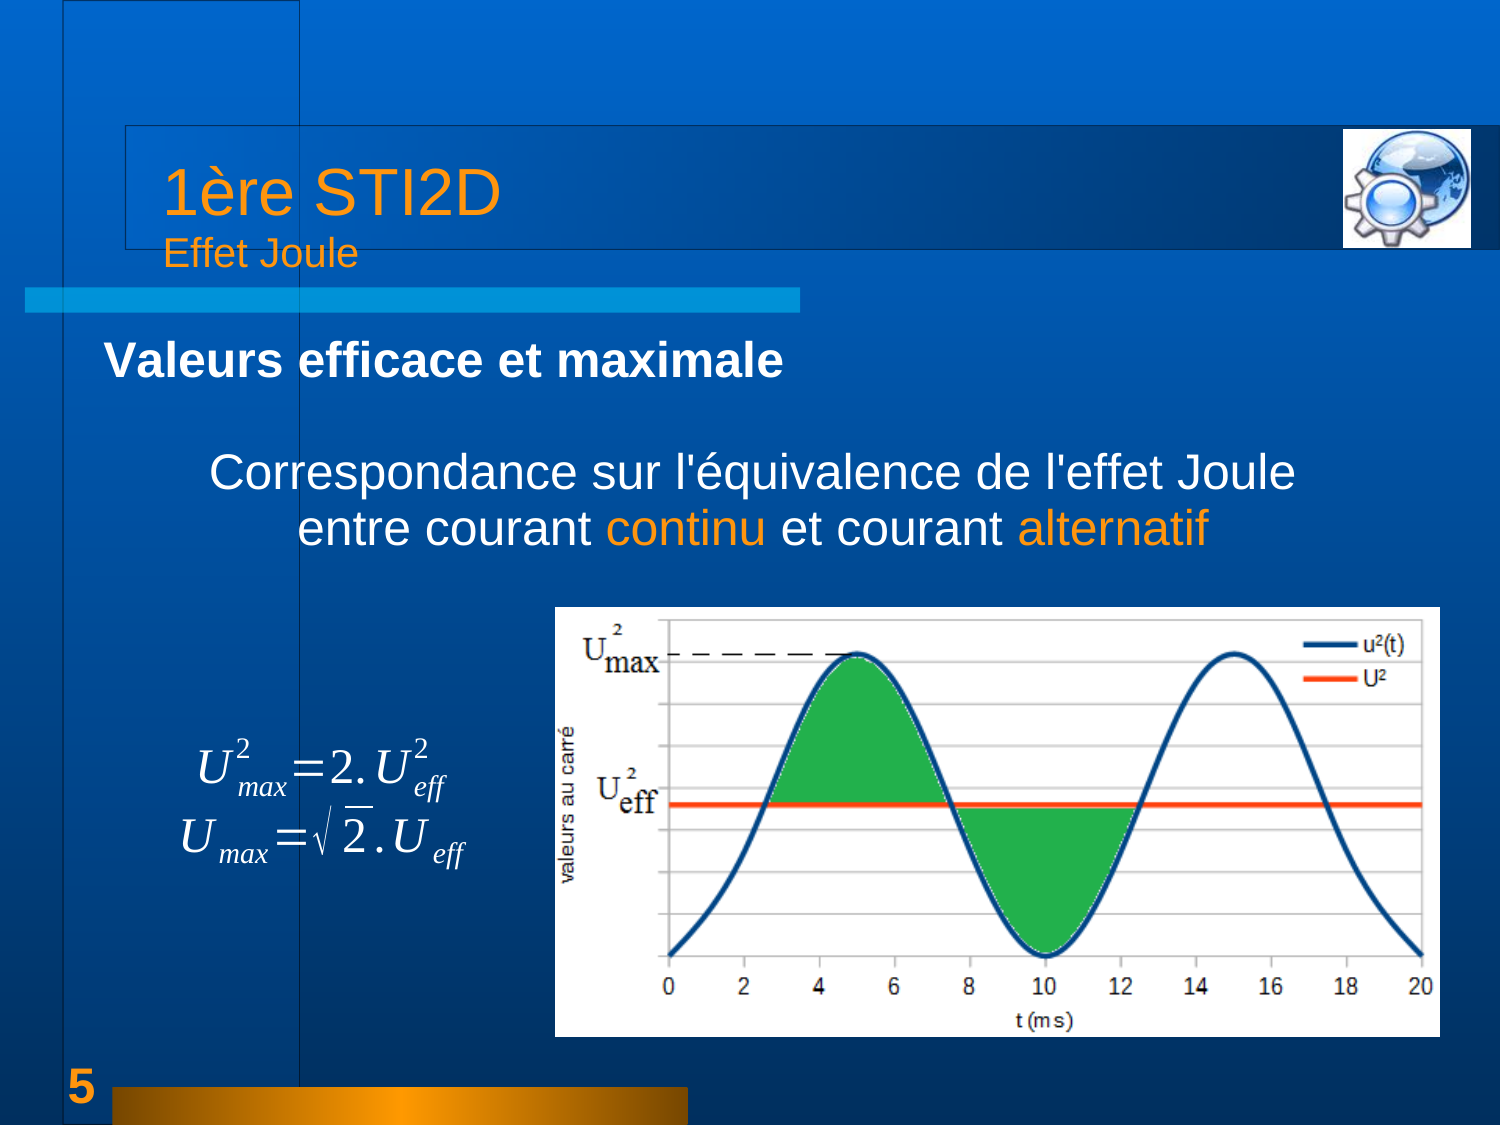

Valeurs efficace et maximale
Correspondance sur l'équivalence de l'effet Joule
entre courant continu et courant alternatif